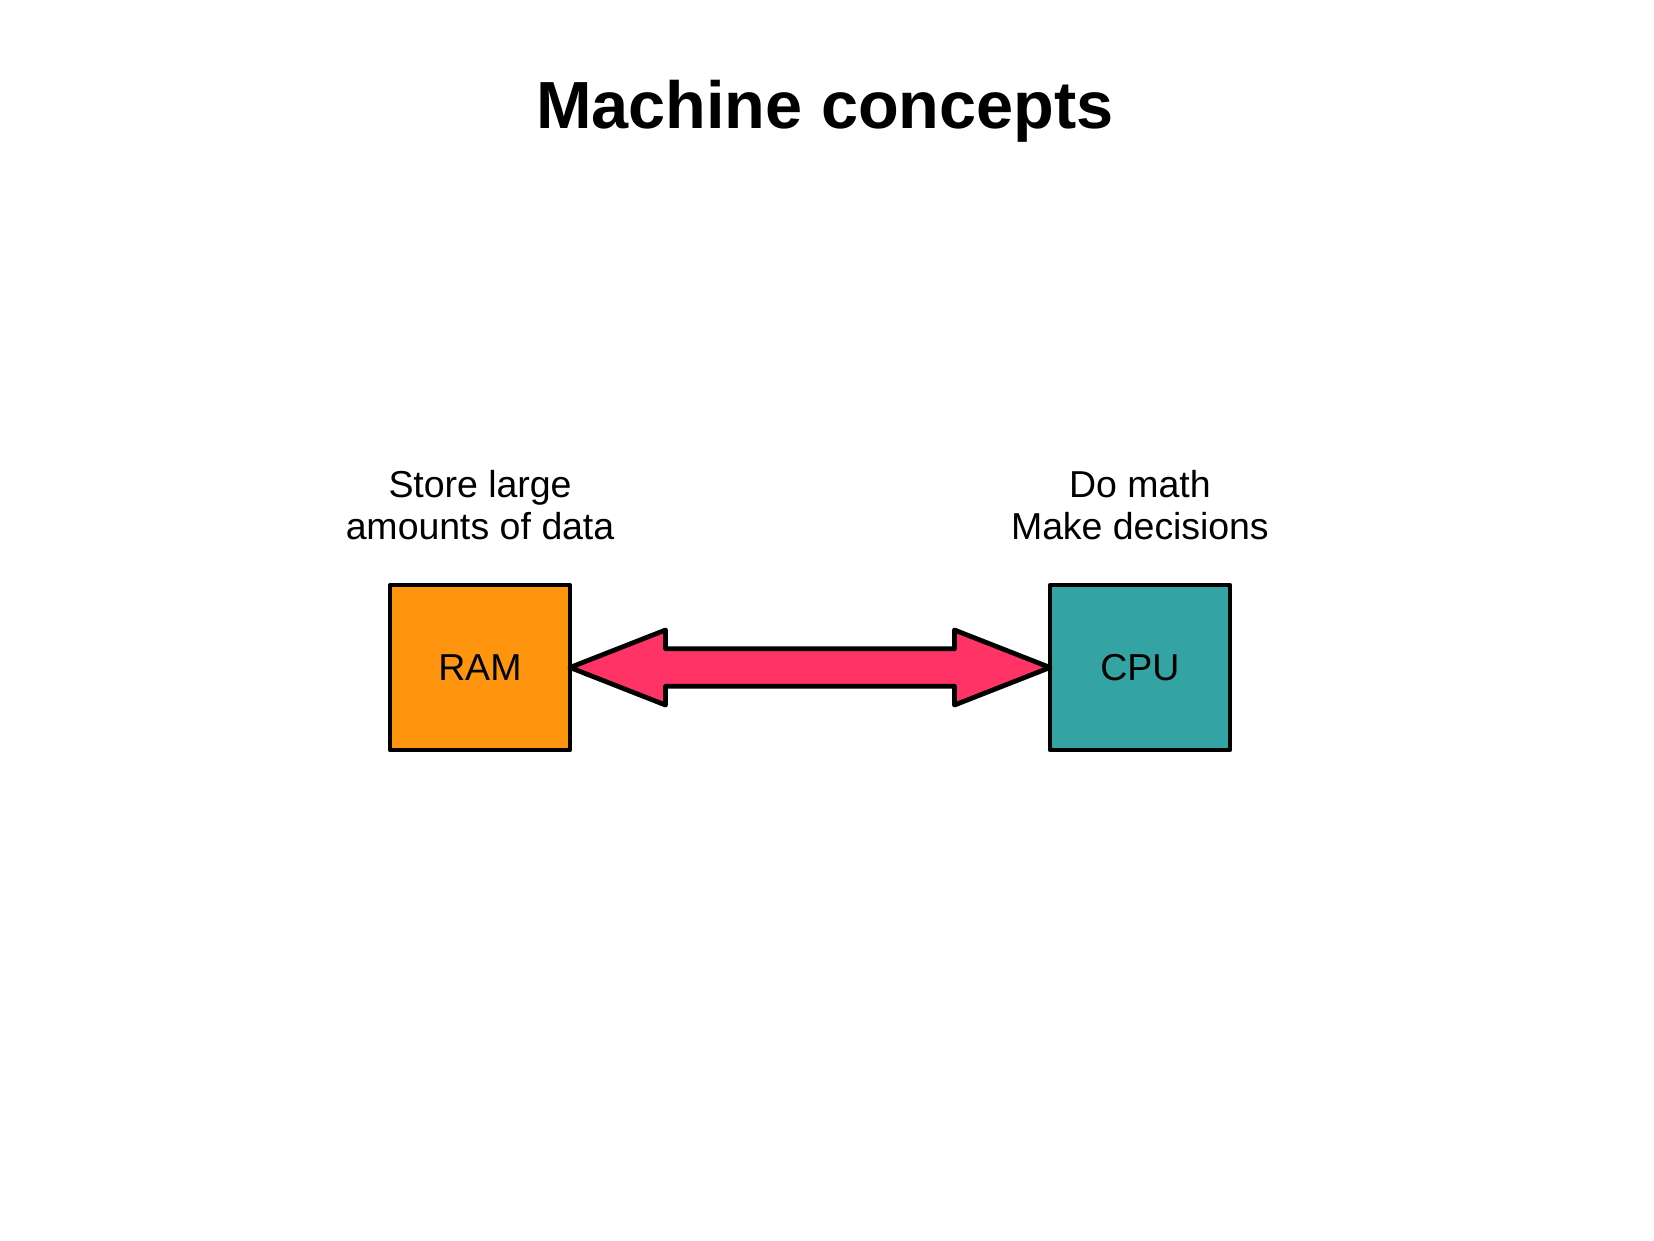

# Machine concepts
Store large amounts of data
Do math
Make decisions
RAM
CPU